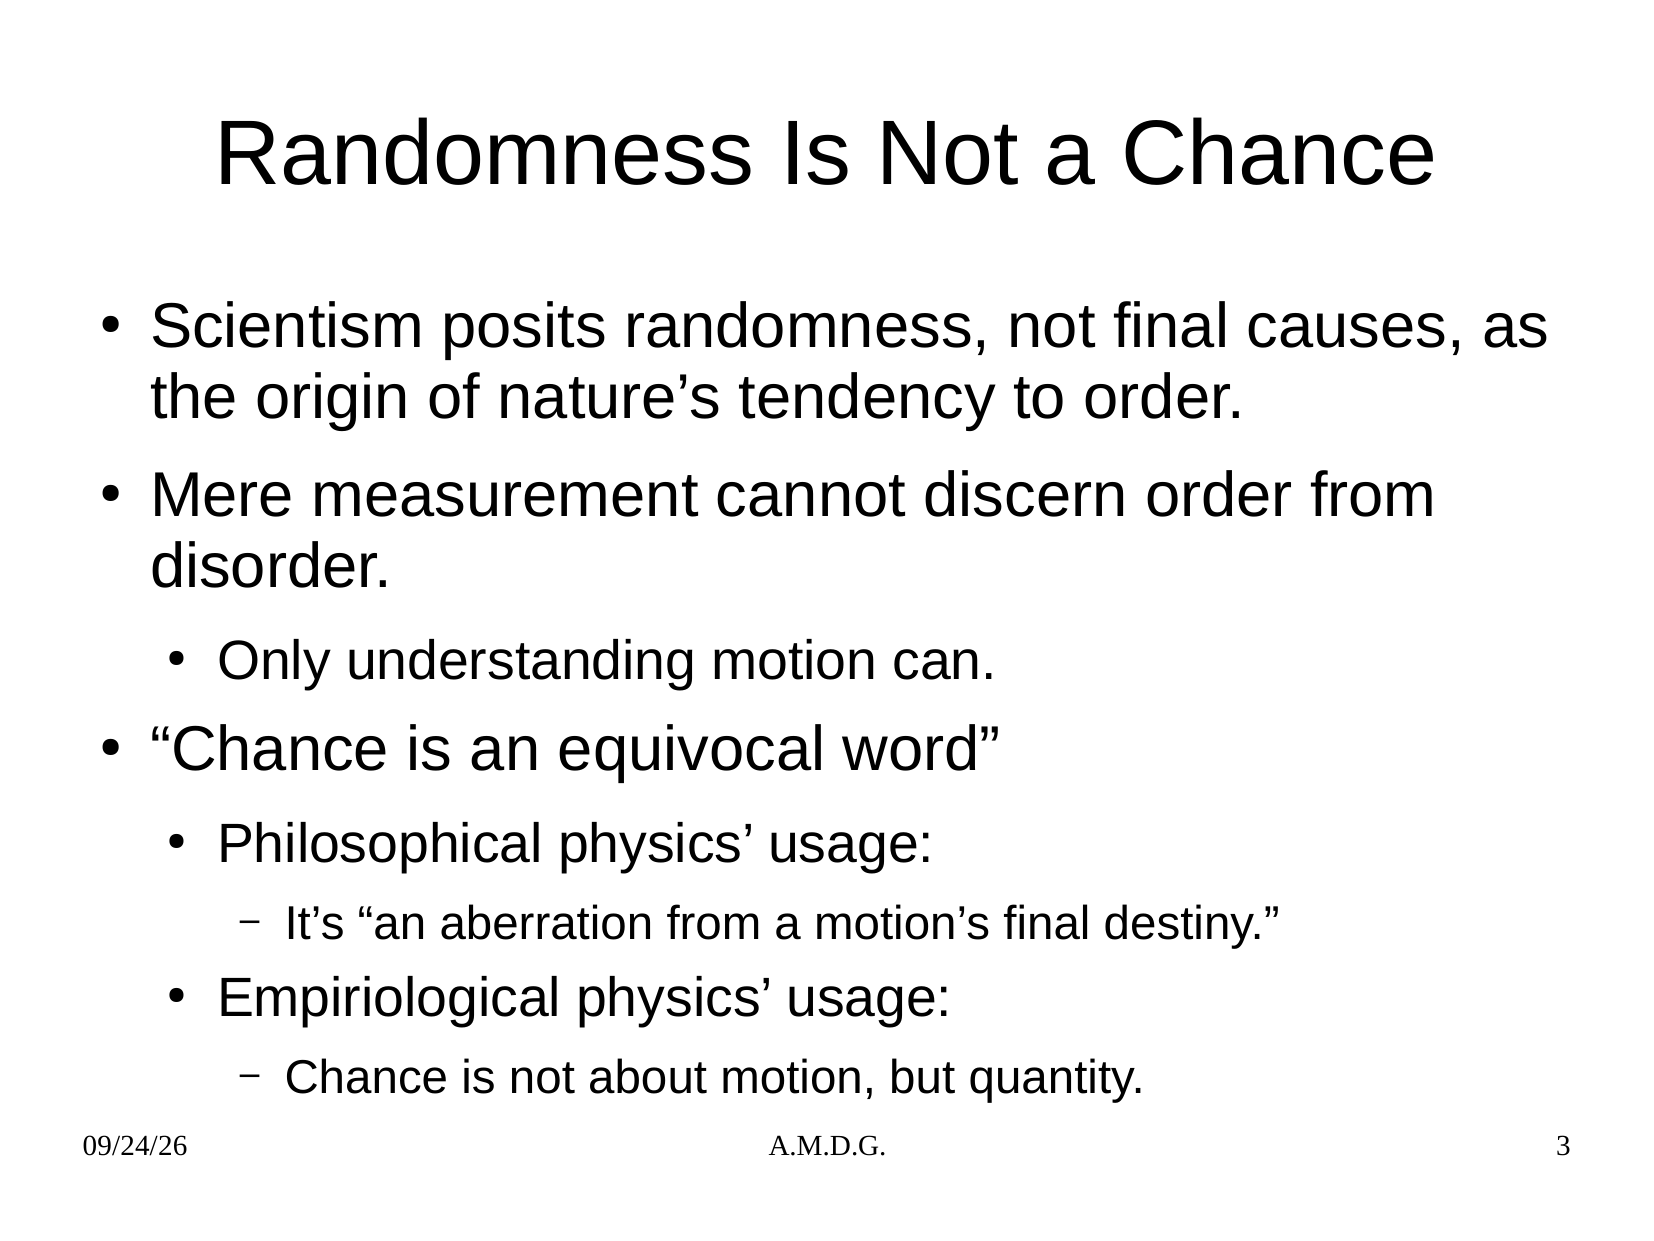

# Randomness Is Not a Chance
Scientism posits randomness, not final causes, as the origin of nature’s tendency to order.
Mere measurement cannot discern order from disorder.
Only understanding motion can.
“Chance is an equivocal word”
Philosophical physics’ usage:
It’s “an aberration from a motion’s final destiny.”
Empiriological physics’ usage:
Chance is not about motion, but quantity.
A.M.D.G.
3